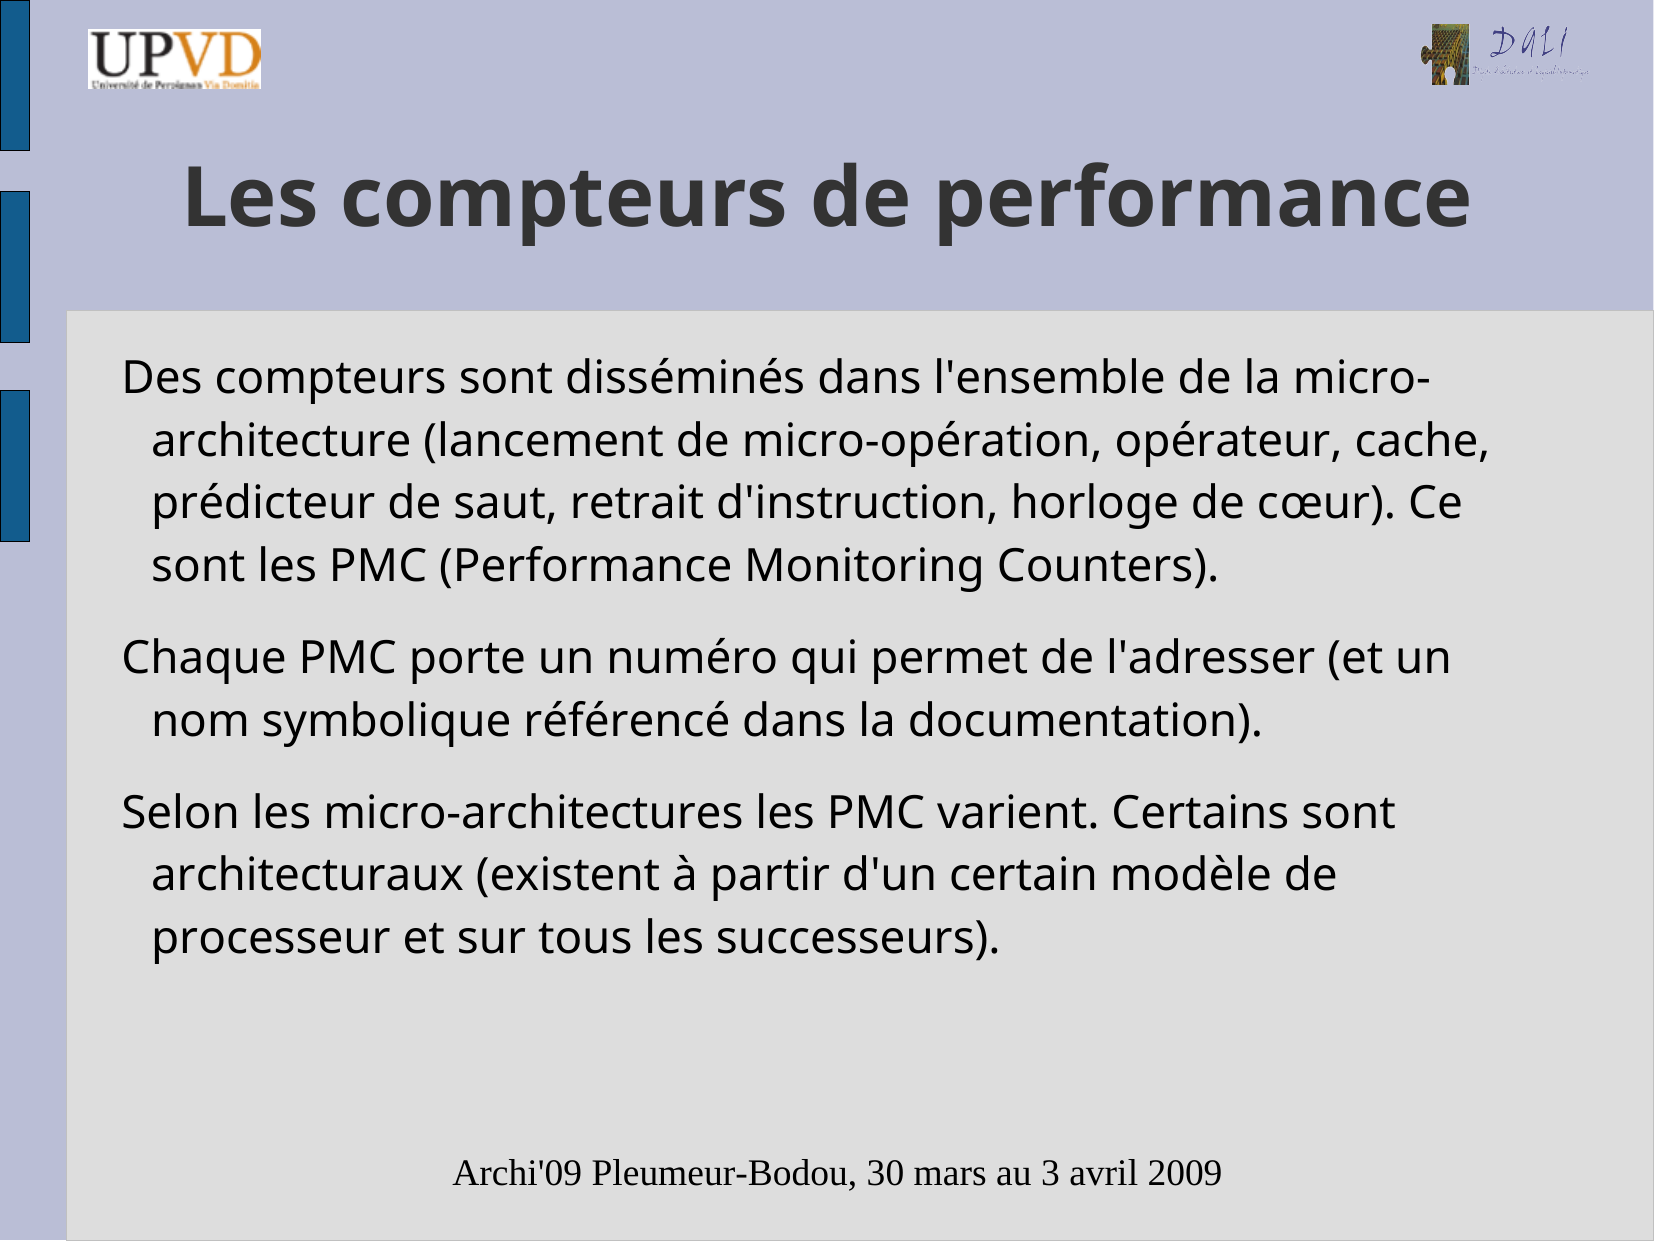

# Les compteurs de performance
Des compteurs sont disséminés dans l'ensemble de la micro-architecture (lancement de micro-opération, opérateur, cache, prédicteur de saut, retrait d'instruction, horloge de cœur). Ce sont les PMC (Performance Monitoring Counters).
Chaque PMC porte un numéro qui permet de l'adresser (et un nom symbolique référencé dans la documentation).
Selon les micro-architectures les PMC varient. Certains sont architecturaux (existent à partir d'un certain modèle de processeur et sur tous les successeurs).
Archi'09 Pleumeur-Bodou, 30 mars au 3 avril 2009